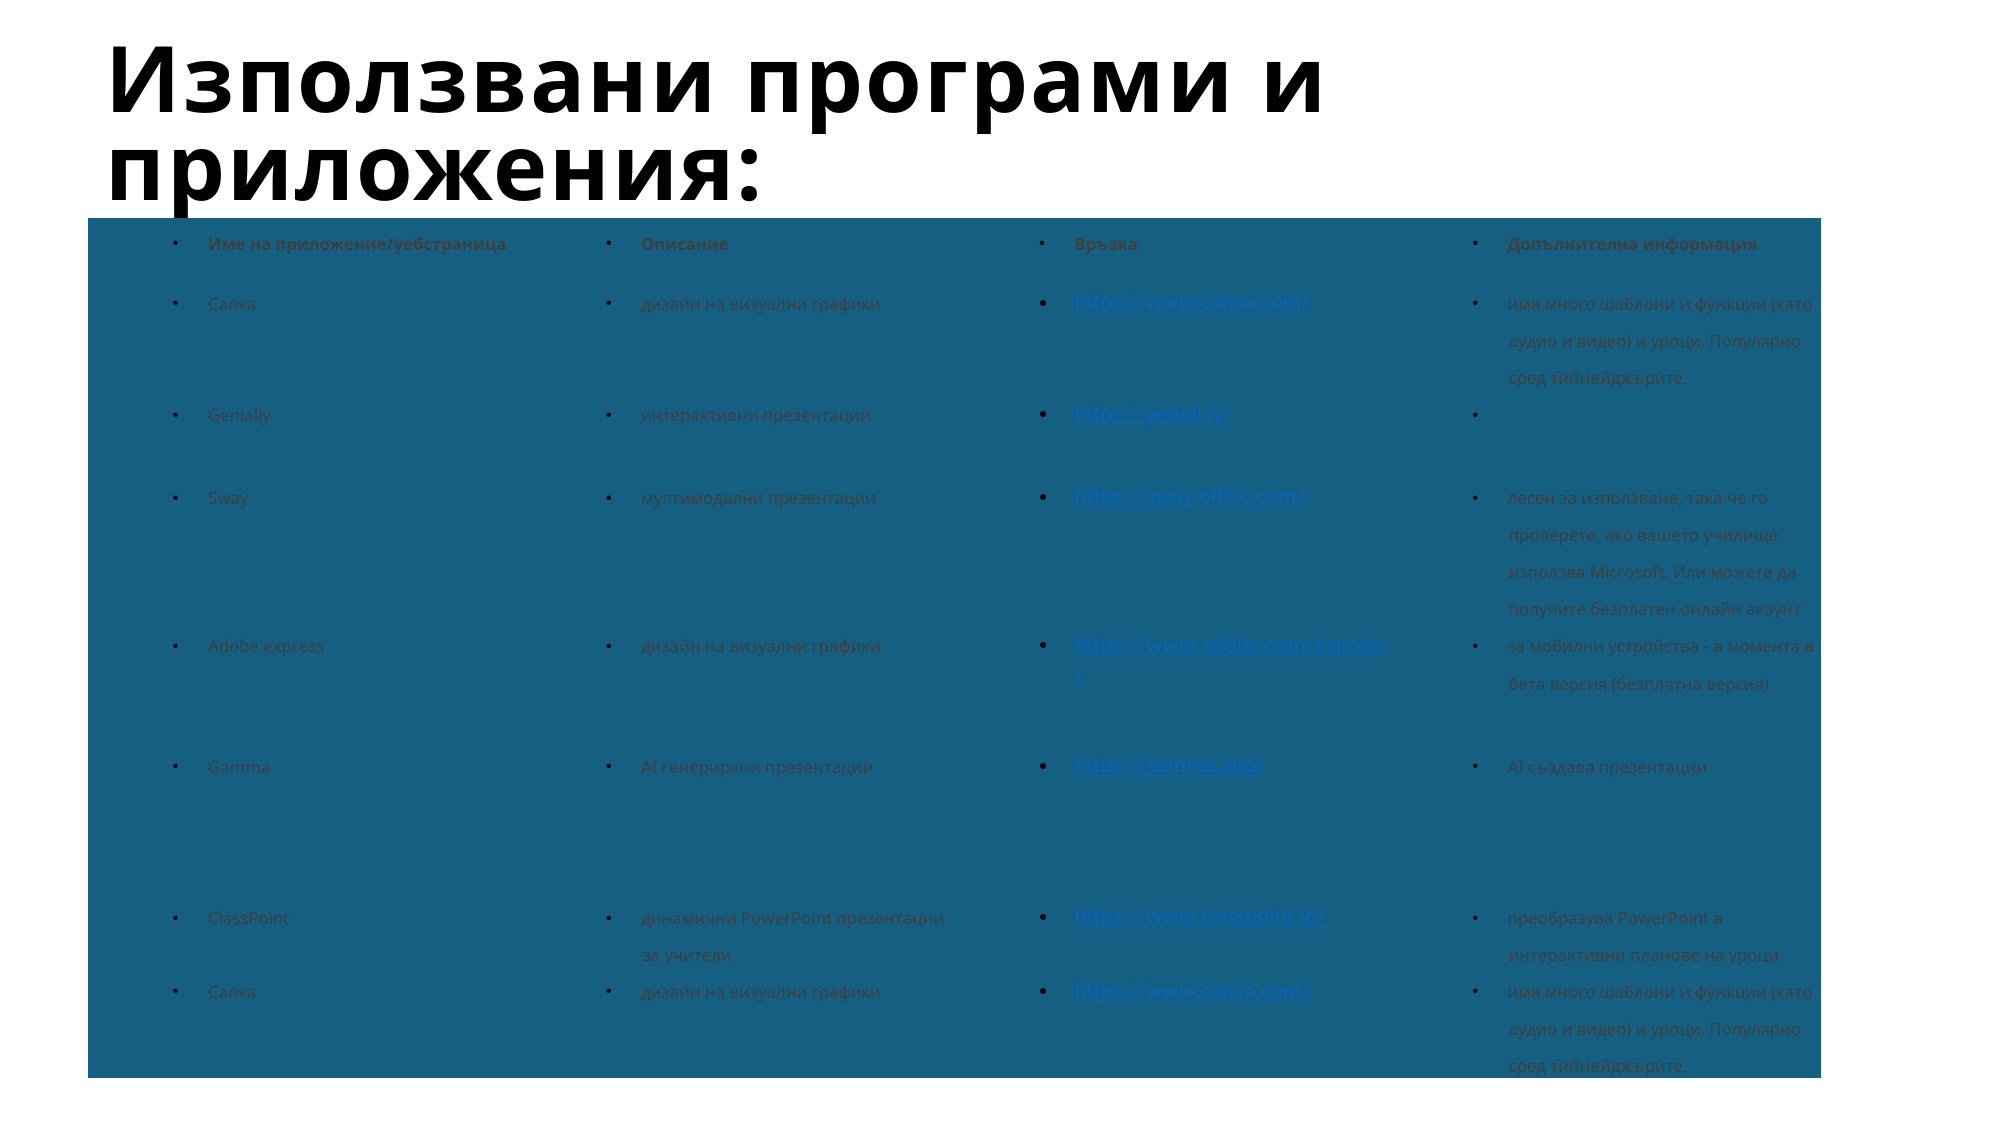

# Използвани програми и приложения:
| Име на приложение/уебстраница | Описание | Връзка | Допълнителна информация |
| --- | --- | --- | --- |
| Canva | дизайн на визуални графики | https://www.canva.com/ | има много шаблони и функции (като аудио и видео) и уроци. Популярно сред тийнейджърите. |
| Genially | интерактивни презентации | https://genial.ly/ | |
| Sway | мултимодални презентации | https://sway.office.com/ | лесен за използване, така че го проверете, ако вашето училище използва Microsoft. Или можете да получите безплатен онлайн акаунт |
| Adobe express | дизайн на визуални графики | https://www.adobe.com/express/ | за мобилни устройства - в момента в бета версия (безплатна версия) |
| Gamma | AI генерирани презентации | https://gamma.app/ | AI създава презентации |
| ClassPoint | динамични PowerPoint презентации за учители | https://www.classpoint.io/ | преобразува PowerPoint в интерактивни планове на уроци |
| Canva | дизайн на визуални графики | https://www.canva.com/ | има много шаблони и функции (като аудио и видео) и уроци. Популярно сред тийнейджърите. |